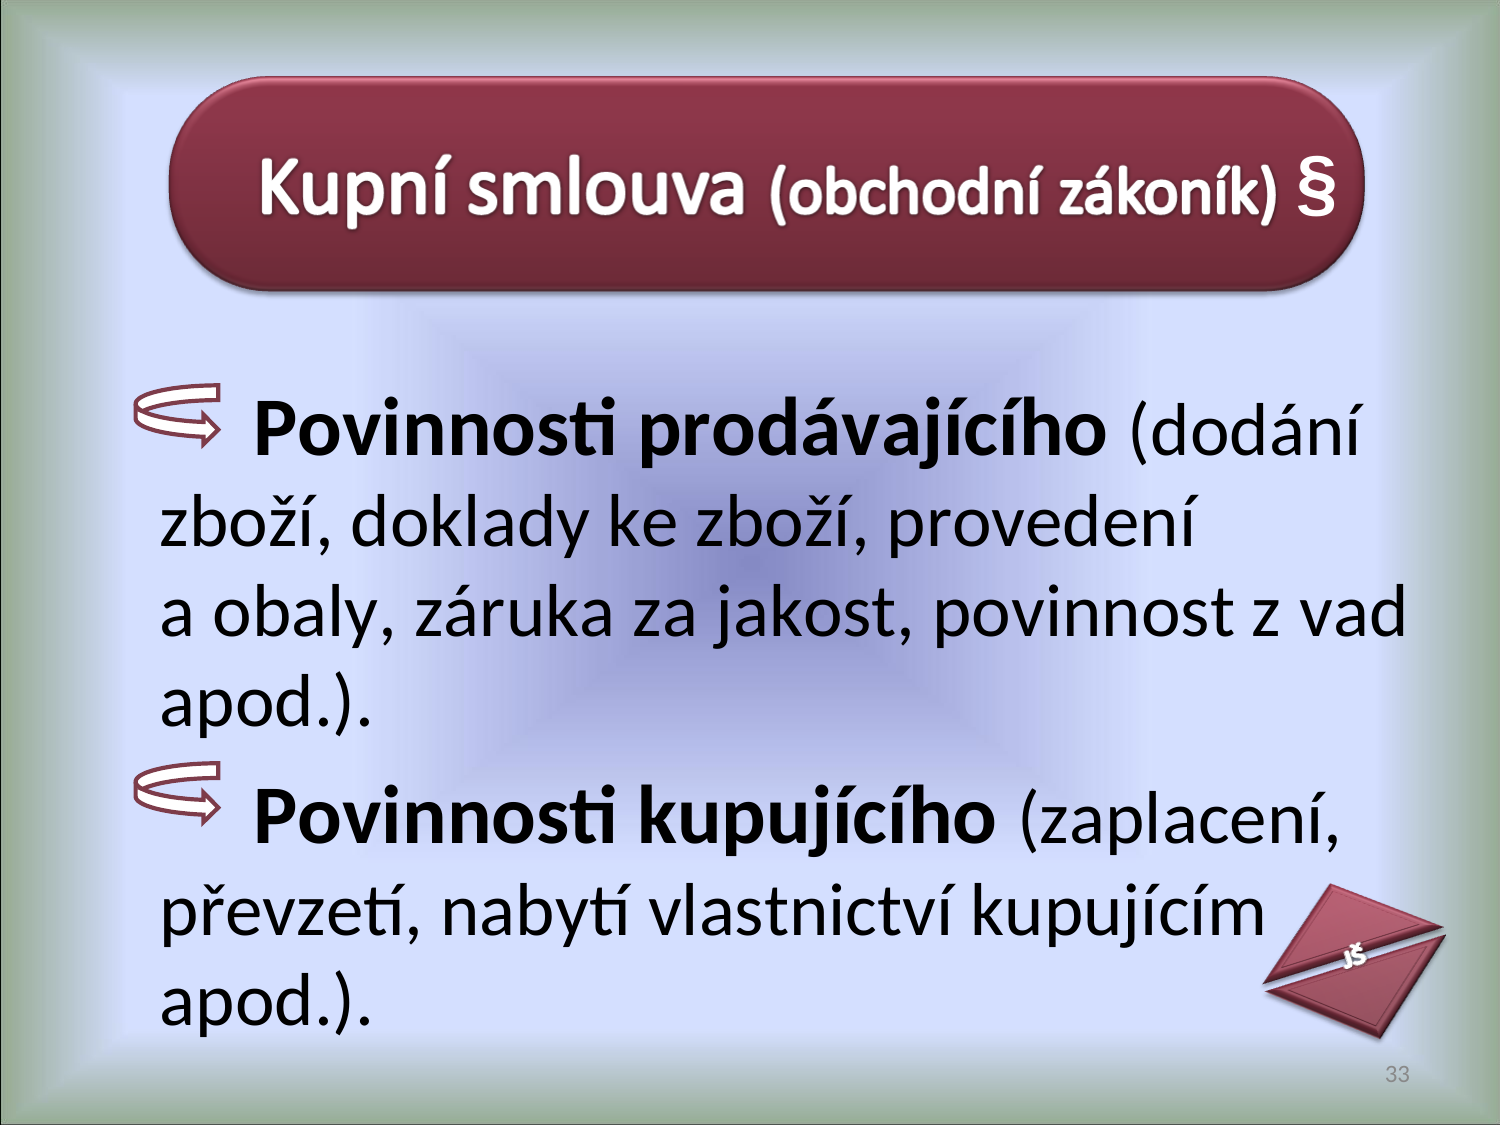

§
# Povinnosti prodávajícího (dodání zboží, doklady ke zboží, provedení a obaly, záruka za jakost, povinnost z vad apod.).
		Povinnosti kupujícího (zaplacení, převzetí, nabytí vlastnictví kupujícím apod.).